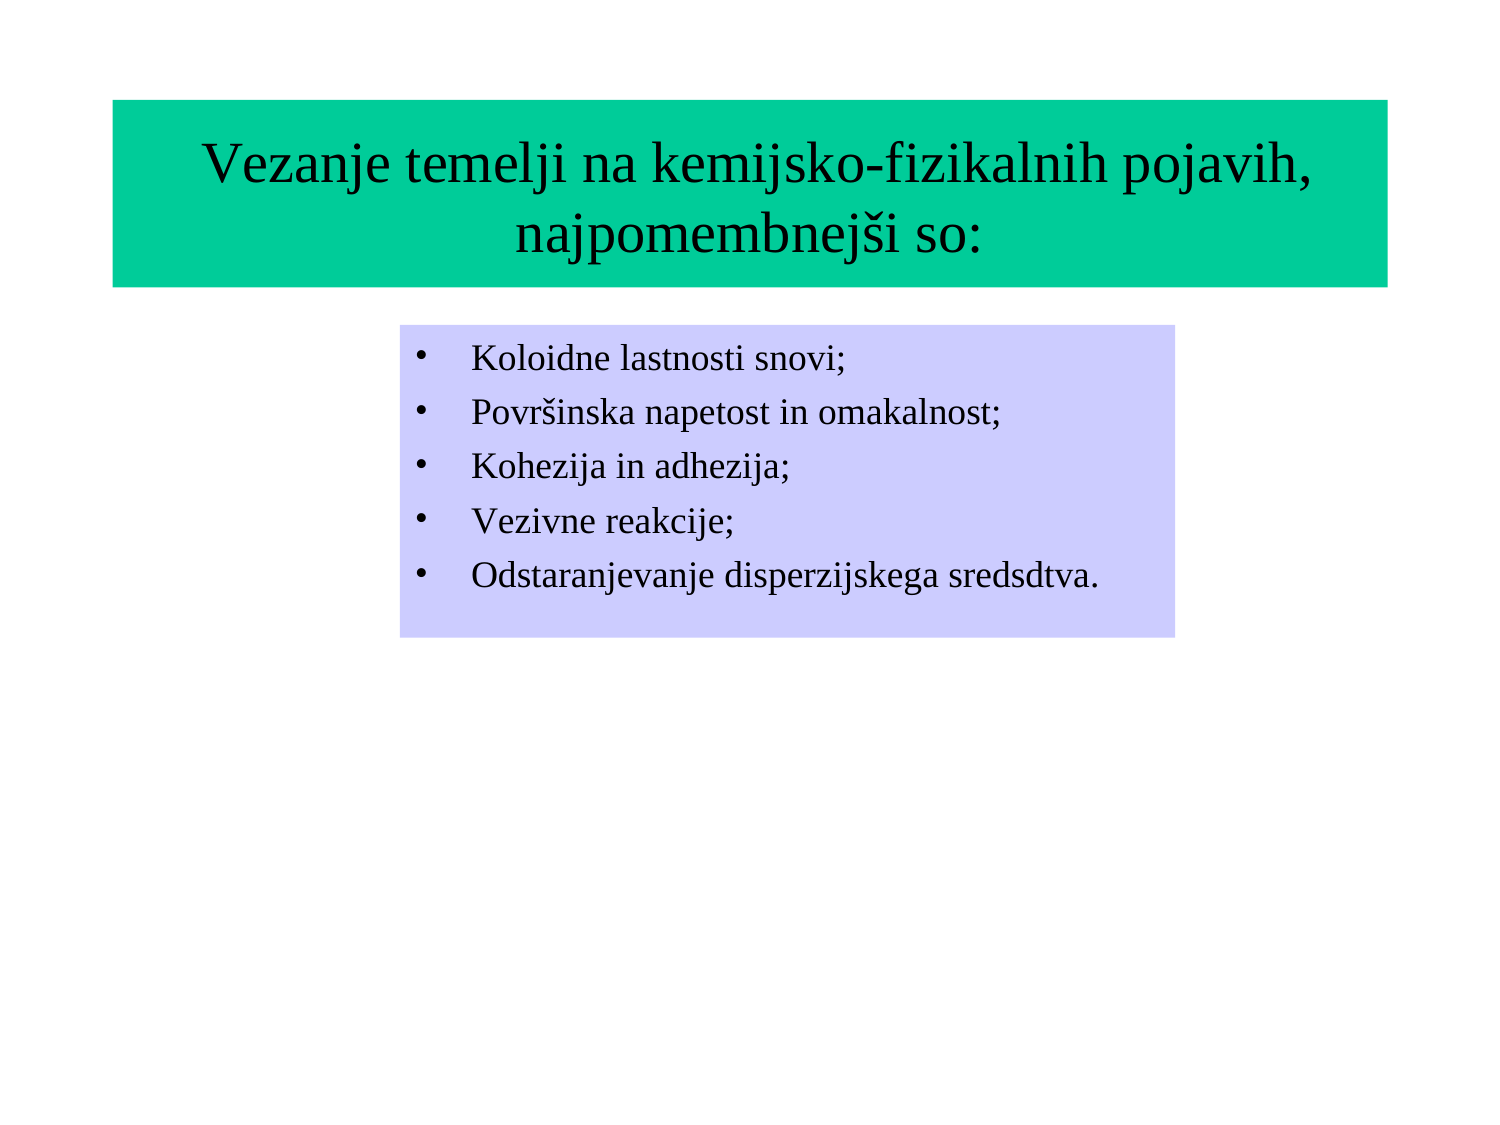

# Vezanje temelji na kemijsko-fizikalnih pojavih, najpomembnejši so:
Koloidne lastnosti snovi;
Površinska napetost in omakalnost;
Kohezija in adhezija;
Vezivne reakcije;
Odstaranjevanje disperzijskega sredsdtva.